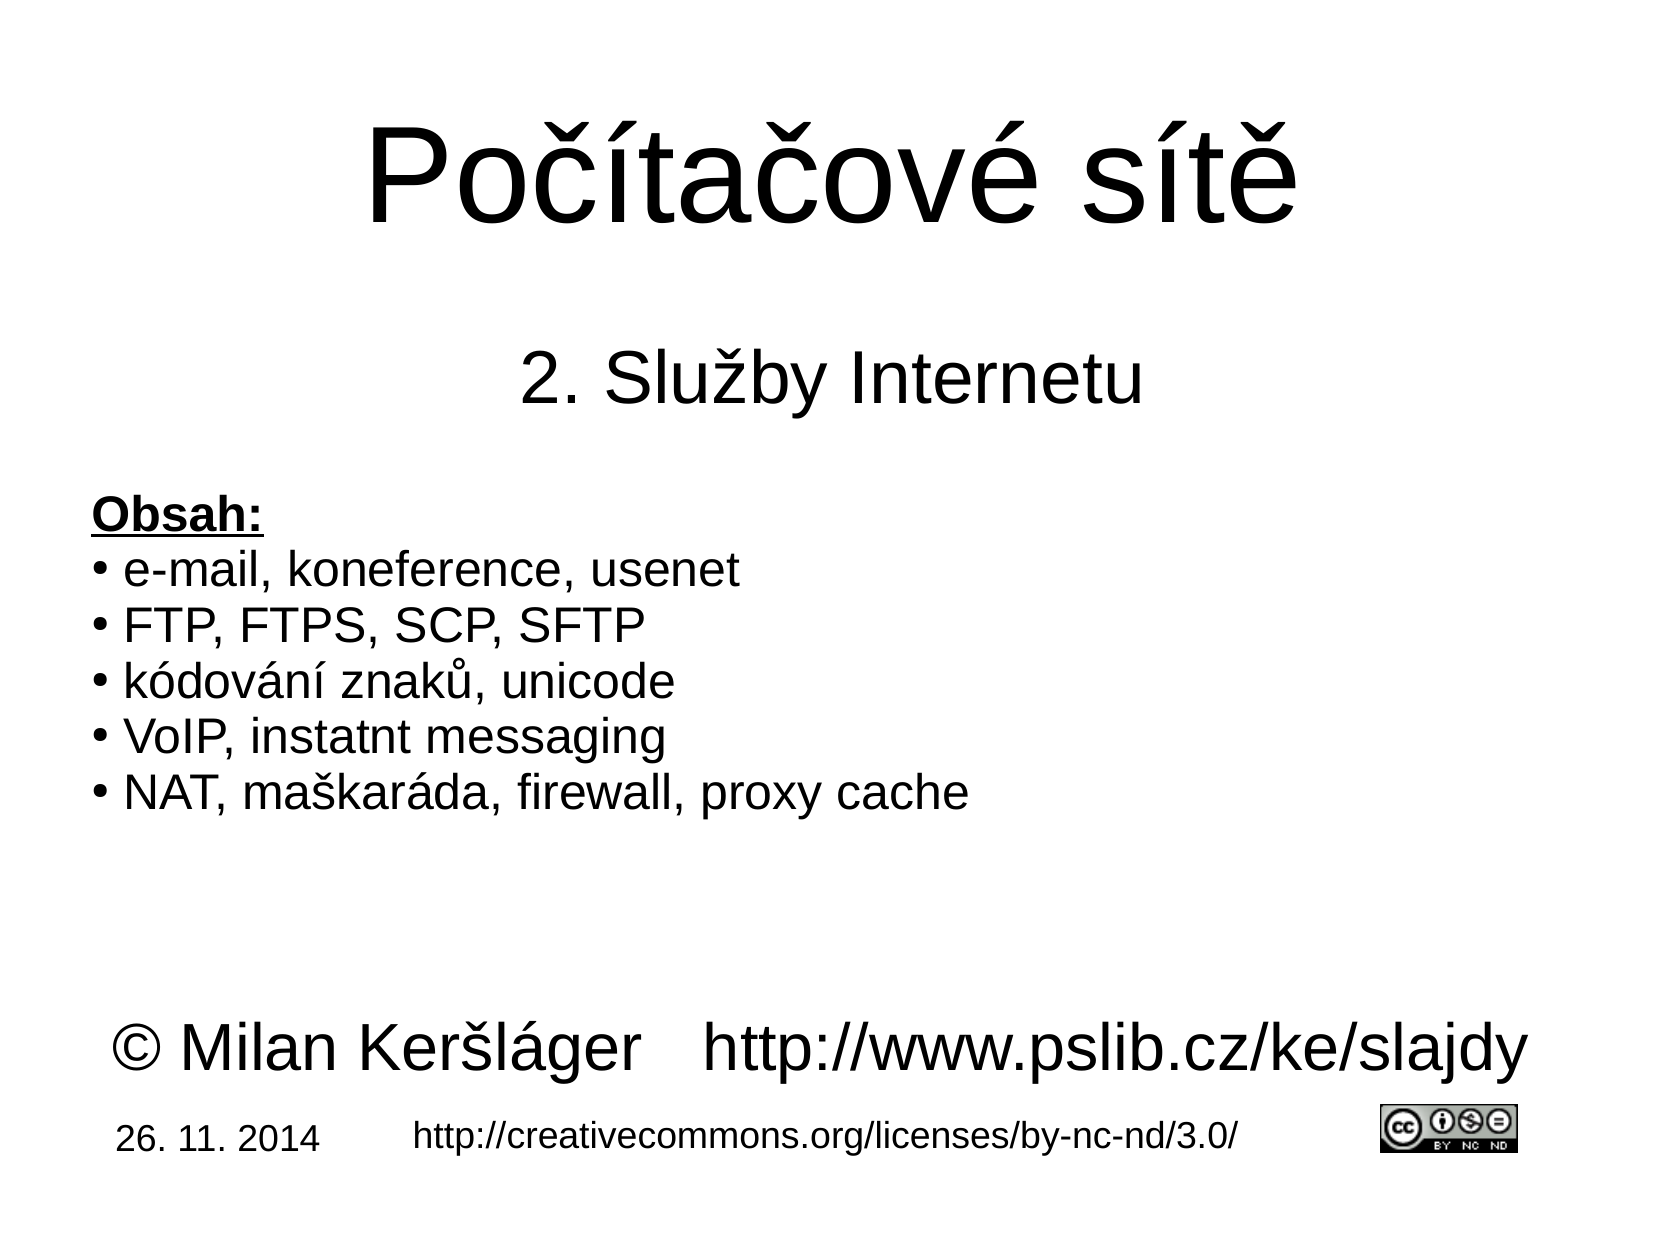

# Počítačové sítě 2. Služby Internetu
Obsah:
 e-mail, koneference, usenet
 FTP, FTPS, SCP, SFTP
 kódování znaků, unicode
 VoIP, instatnt messaging
 NAT, maškaráda, firewall, proxy cache
© Milan Keršláger	http://www.pslib.cz/ke/slajdy
http://creativecommons.org/licenses/by-nc-nd/3.0/
26. 11. 2014